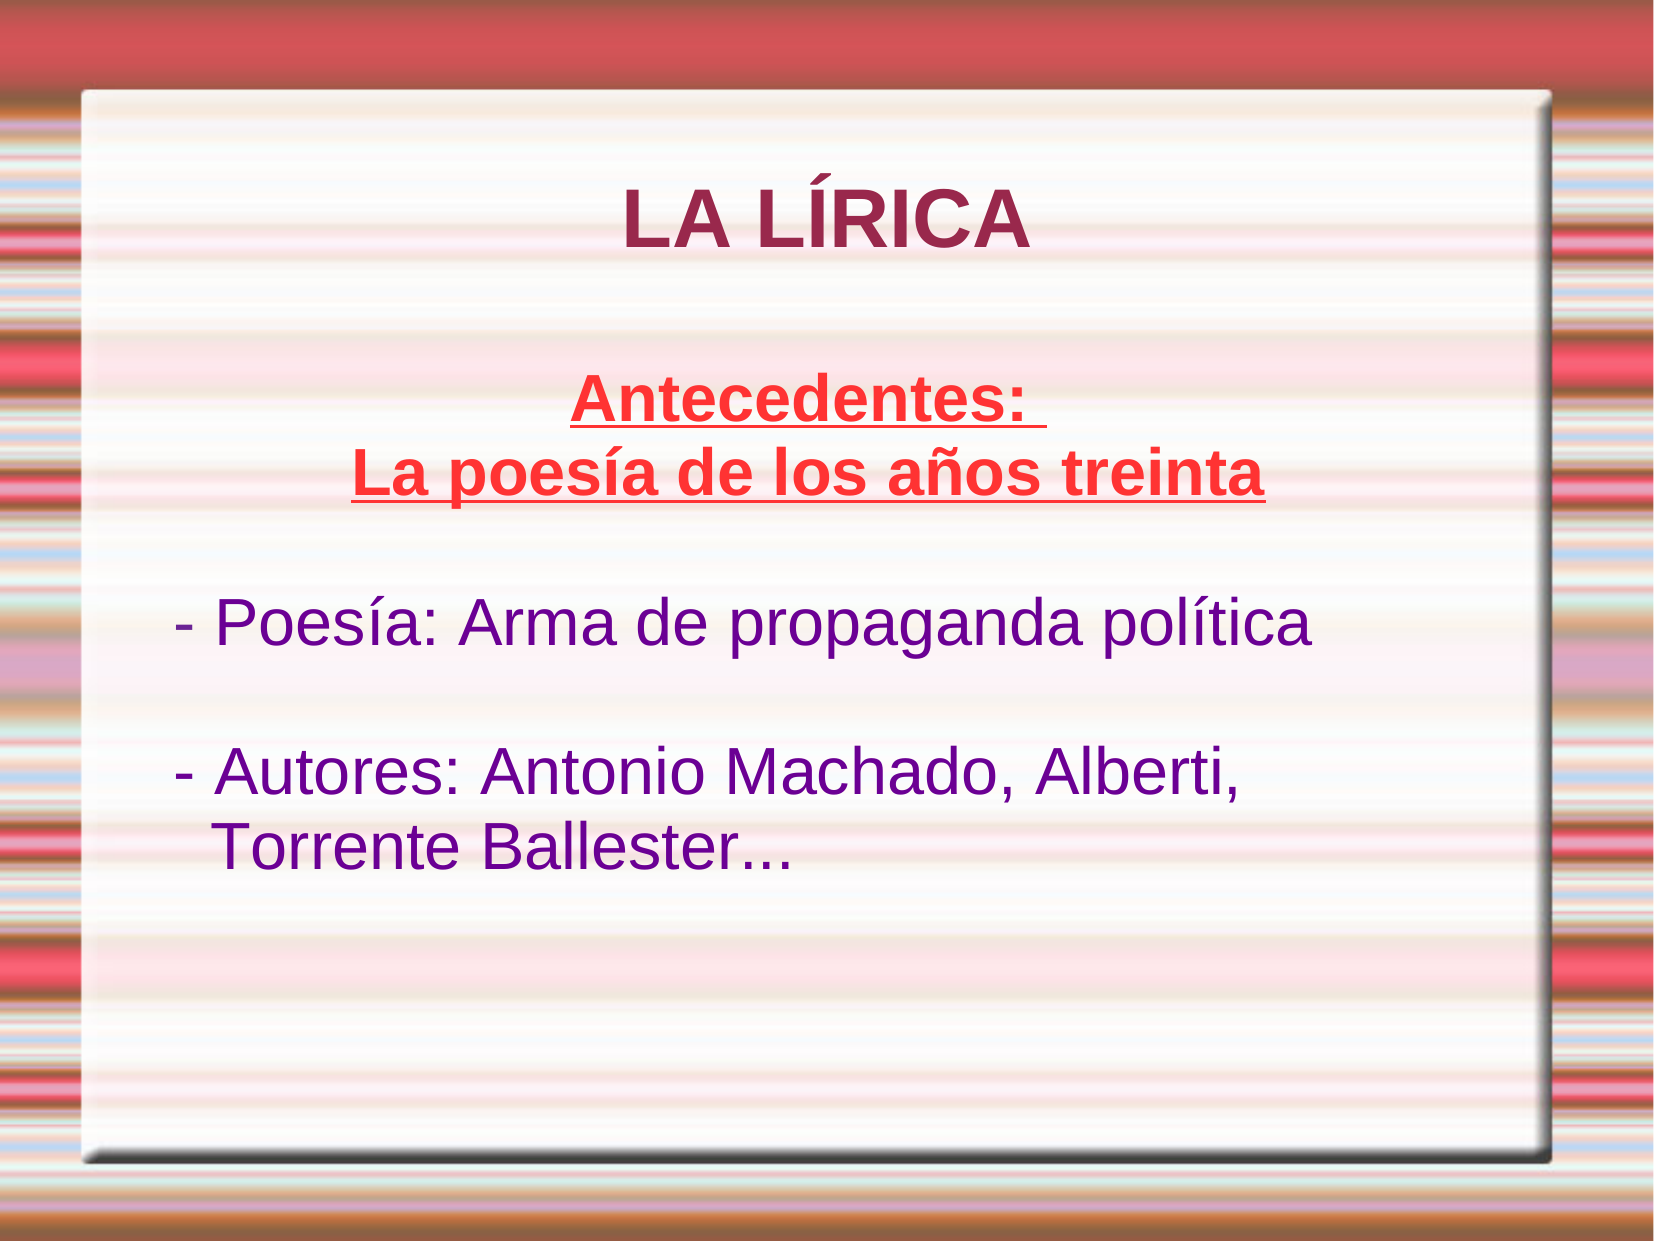

# LA LÍRICA
Antecedentes:
La poesía de los años treinta
 - Poesía: Arma de propaganda política
 - Autores: Antonio Machado, Alberti, Torrente Ballester...